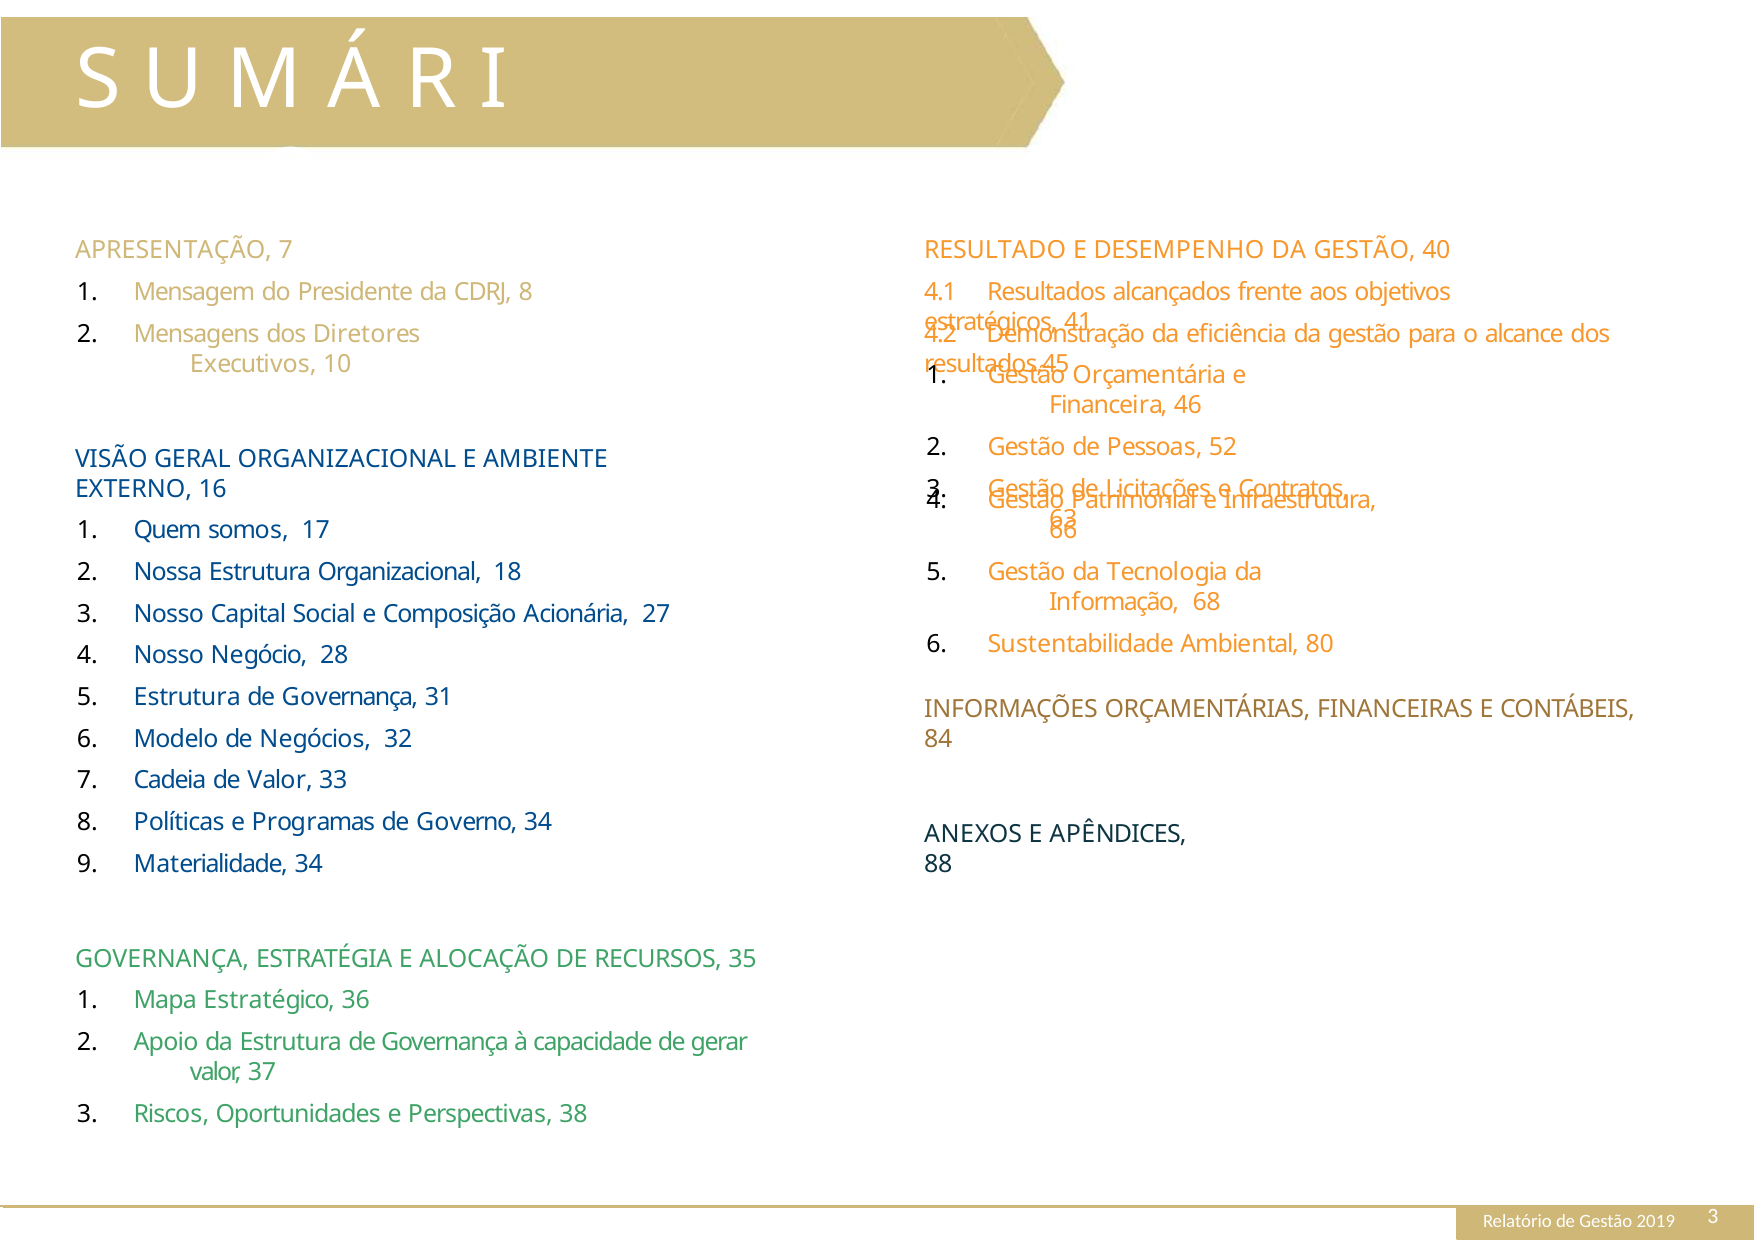

# S U M Á R I O
APRESENTAÇÃO, 7
Mensagem do Presidente da CDRJ, 8
Mensagens dos Diretores Executivos, 10
RESULTADO E DESEMPENHO DA GESTÃO, 40
4.1	Resultados alcançados frente aos objetivos estratégicos, 41
4.2	Demonstração da eficiência da gestão para o alcance dos resultados,45
Gestão Orçamentária e Financeira, 46
Gestão de Pessoas, 52
Gestão de Licitações e Contratos, 63
VISÃO GERAL ORGANIZACIONAL E AMBIENTE EXTERNO, 16
Quem somos, 17
Nossa Estrutura Organizacional, 18
Nosso Capital Social e Composição Acionária, 27
Nosso Negócio, 28
Estrutura de Governança, 31
Modelo de Negócios, 32
Cadeia de Valor, 33
Políticas e Programas de Governo, 34
Materialidade, 34
Gestão Patrimonial e Infraestrutura, 66
Gestão da Tecnologia da Informação, 68
Sustentabilidade Ambiental, 80
INFORMAÇÕES ORÇAMENTÁRIAS, FINANCEIRAS E CONTÁBEIS, 84
ANEXOS E APÊNDICES, 88
GOVERNANÇA, ESTRATÉGIA E ALOCAÇÃO DE RECURSOS, 35
Mapa Estratégico, 36
Apoio da Estrutura de Governança à capacidade de gerar valor, 37
Riscos, Oportunidades e Perspectivas, 38
3
Relatório de Gestão 2019